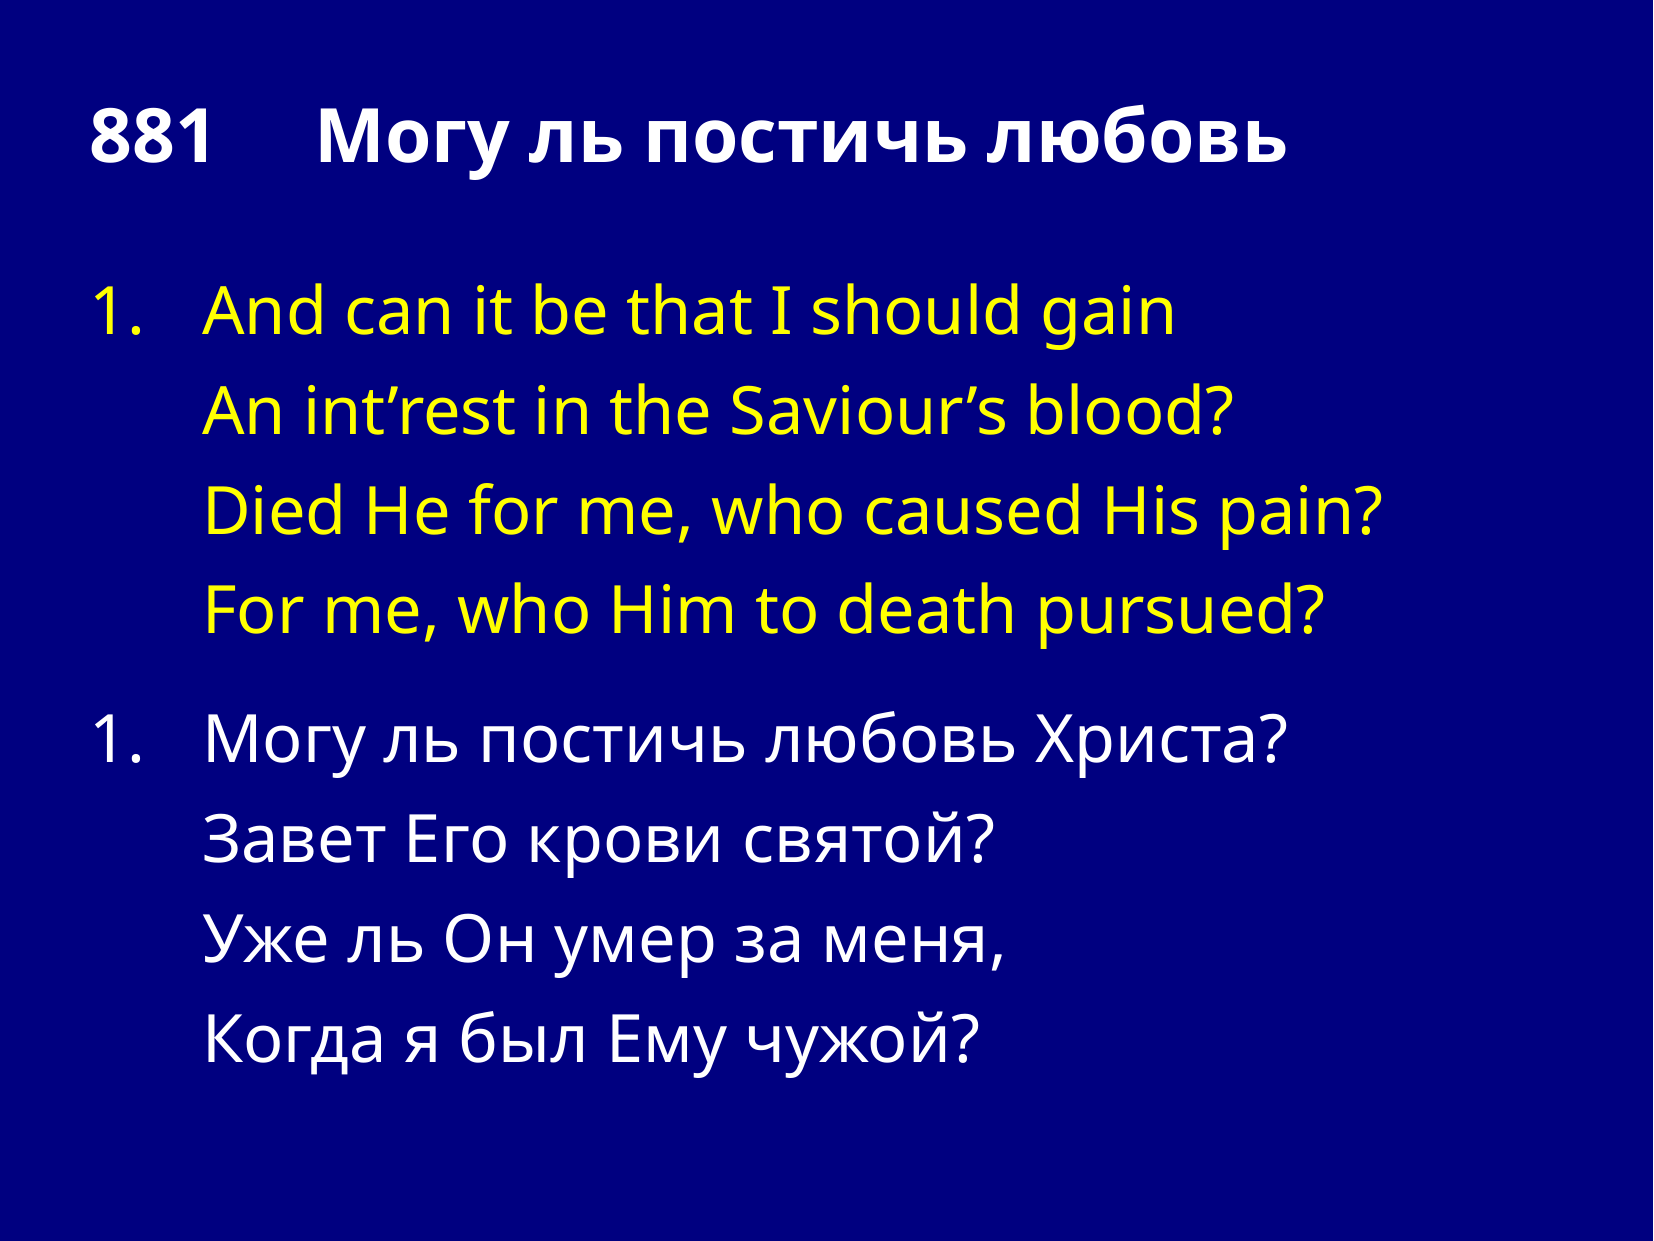

1.	And can it be that I should gain
	An int’rest in the Saviour’s blood?
	Died He for me, who caused His pain?
	For me, who Him to death pursued?
881	Могу ль постичь любовь
1.	Могу ль постичь любовь Христа?
	Завет Его крови святой?
	Уже ль Он умер за меня,
	Когда я был Ему чужой?